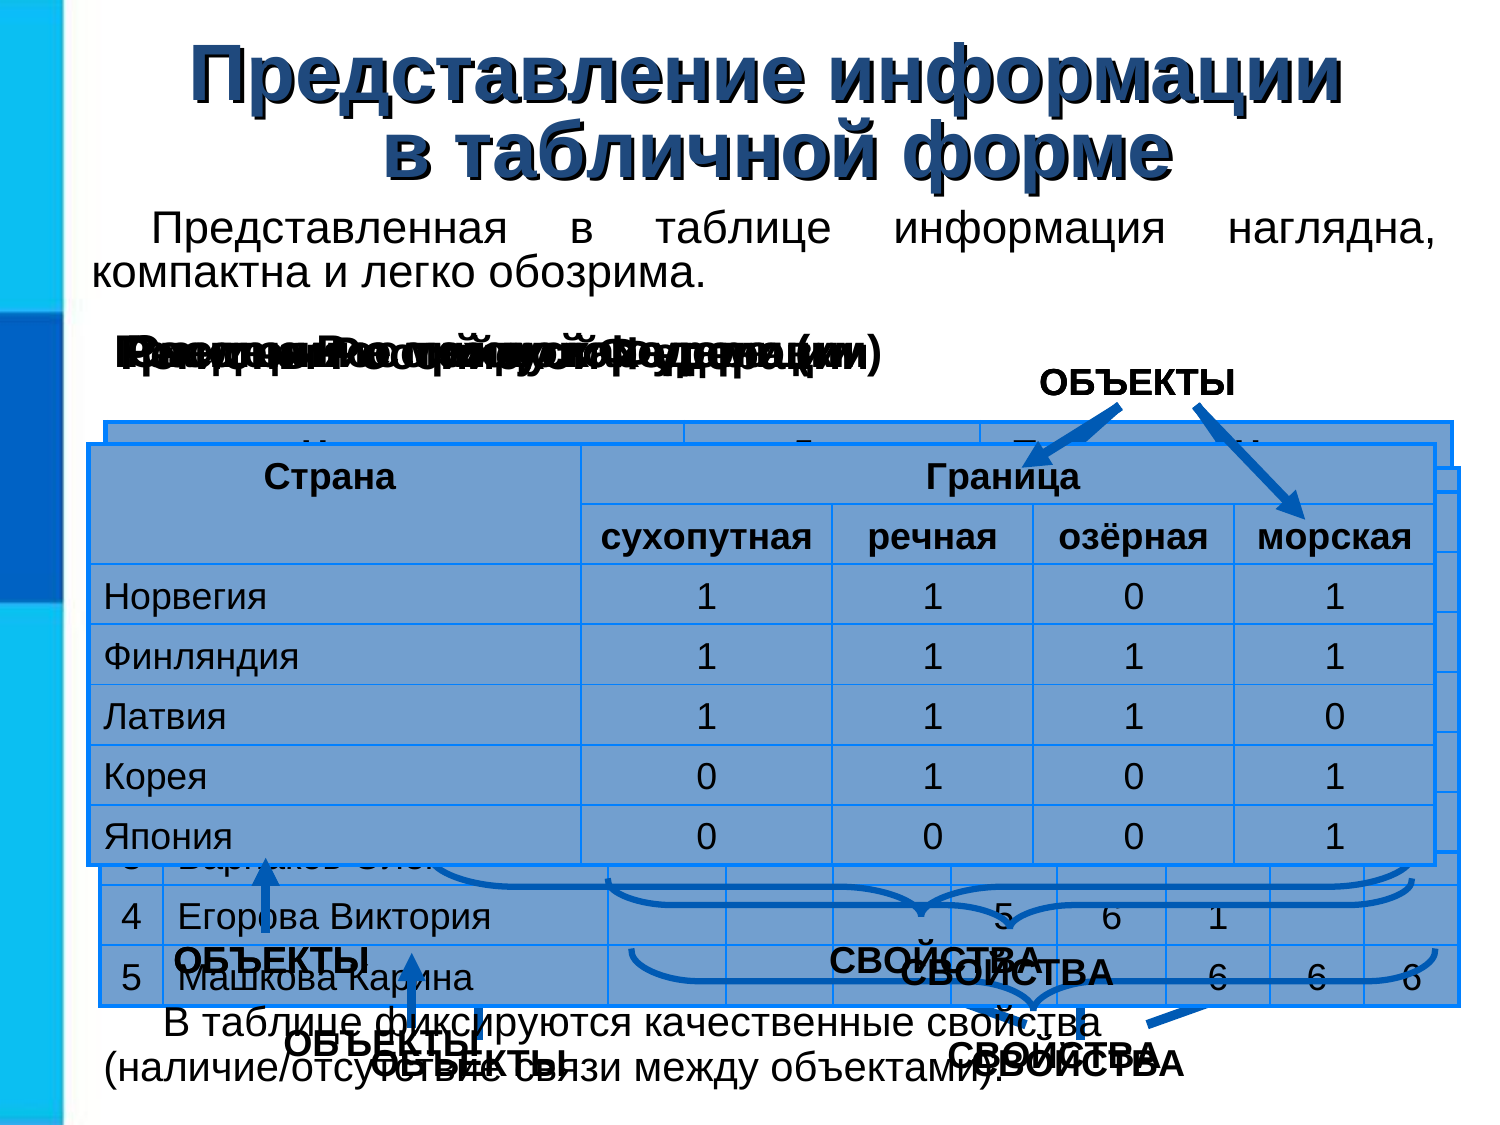

Представление информации
в табличной форме
Представленная в таблице информация наглядна, компактна и легко обозрима.
Граница Российской Федерации
Сведения о пропусках уроков
Расстояние между городами (км)
Регионы Российской Федерации
ОБЪЕКТЫ
ОБЪЕКТЫ
ОБЪЕКТЫ
| Название | Дата образования | Площадь (тыс. км2) | Население (тыс.чел) |
| --- | --- | --- | --- |
| Астраханская область | 27.12.1943 | 44,1 | 1006,3 |
| Архангельская область | 23.09.1937 | 587,4 | 1336,5 |
| Белгородская область | 06.01.1954 | 27,1 | 1511,6 |
| Владимирская область | 14.08.1944 | 29,0 | 1524,0 |
| Вологодская область | 23.09.1937 | 145,7 | 1269,6 |
| Воронежская область | 13.06.1934 | 52,4 | 2378,8 |
| Калужская область | 05.07.1947 | 29,9 | 1041,6 |
| Страна | Граница | | | |
| --- | --- | --- | --- | --- |
| | сухопутная | речная | озёрная | морская |
| Норвегия | 1 | 1 | 0 | 1 |
| Финляндия | 1 | 1 | 1 | 1 |
| Латвия | 1 | 1 | 1 | 0 |
| Корея | 0 | 1 | 0 | 1 |
| Япония | 0 | 0 | 0 | 1 |
| № | Список | Месяц: январь | | | | | | | |
| --- | --- | --- | --- | --- | --- | --- | --- | --- | --- |
| | | Число | | | | | | | |
| | | 10 | 11 | 12 | 13 | 14 | 17 | 18 | 19 |
| 1 | Акуленко Иван | | | | | | | | |
| 2 | Баранов Владимир | 6 | 6 | 6 | | | | | |
| 3 | Варнаков Олег | | | | | | | | |
| 4 | Егорова Виктория | | | | 5 | 6 | 1 | | |
| 5 | Машкова Карина | | | | | | 6 | 6 | 6 |
| Город | Город | | | |
| --- | --- | --- | --- | --- |
| | Москва | Петрозаводск | Самара | Казань |
| Москва | | 1076 | 1069 | 815 |
| Петрозаводск | 1076 | | 2145 | 1891 |
| Самара | 1069 | 2145 | | 631 |
| Казань | 815 | 1891 | 631 | |
ОБЪЕКТЫ
ОБЪЕКТЫ
СВОЙСТВА
СВОЙСТВА
В таблице фиксируются качественные свойства (наличие/отсутствие связи между объектами).
ОБЪЕКТЫ
СВОЙСТВА
ОБЪЕКТЫ
СВОЙСТВА